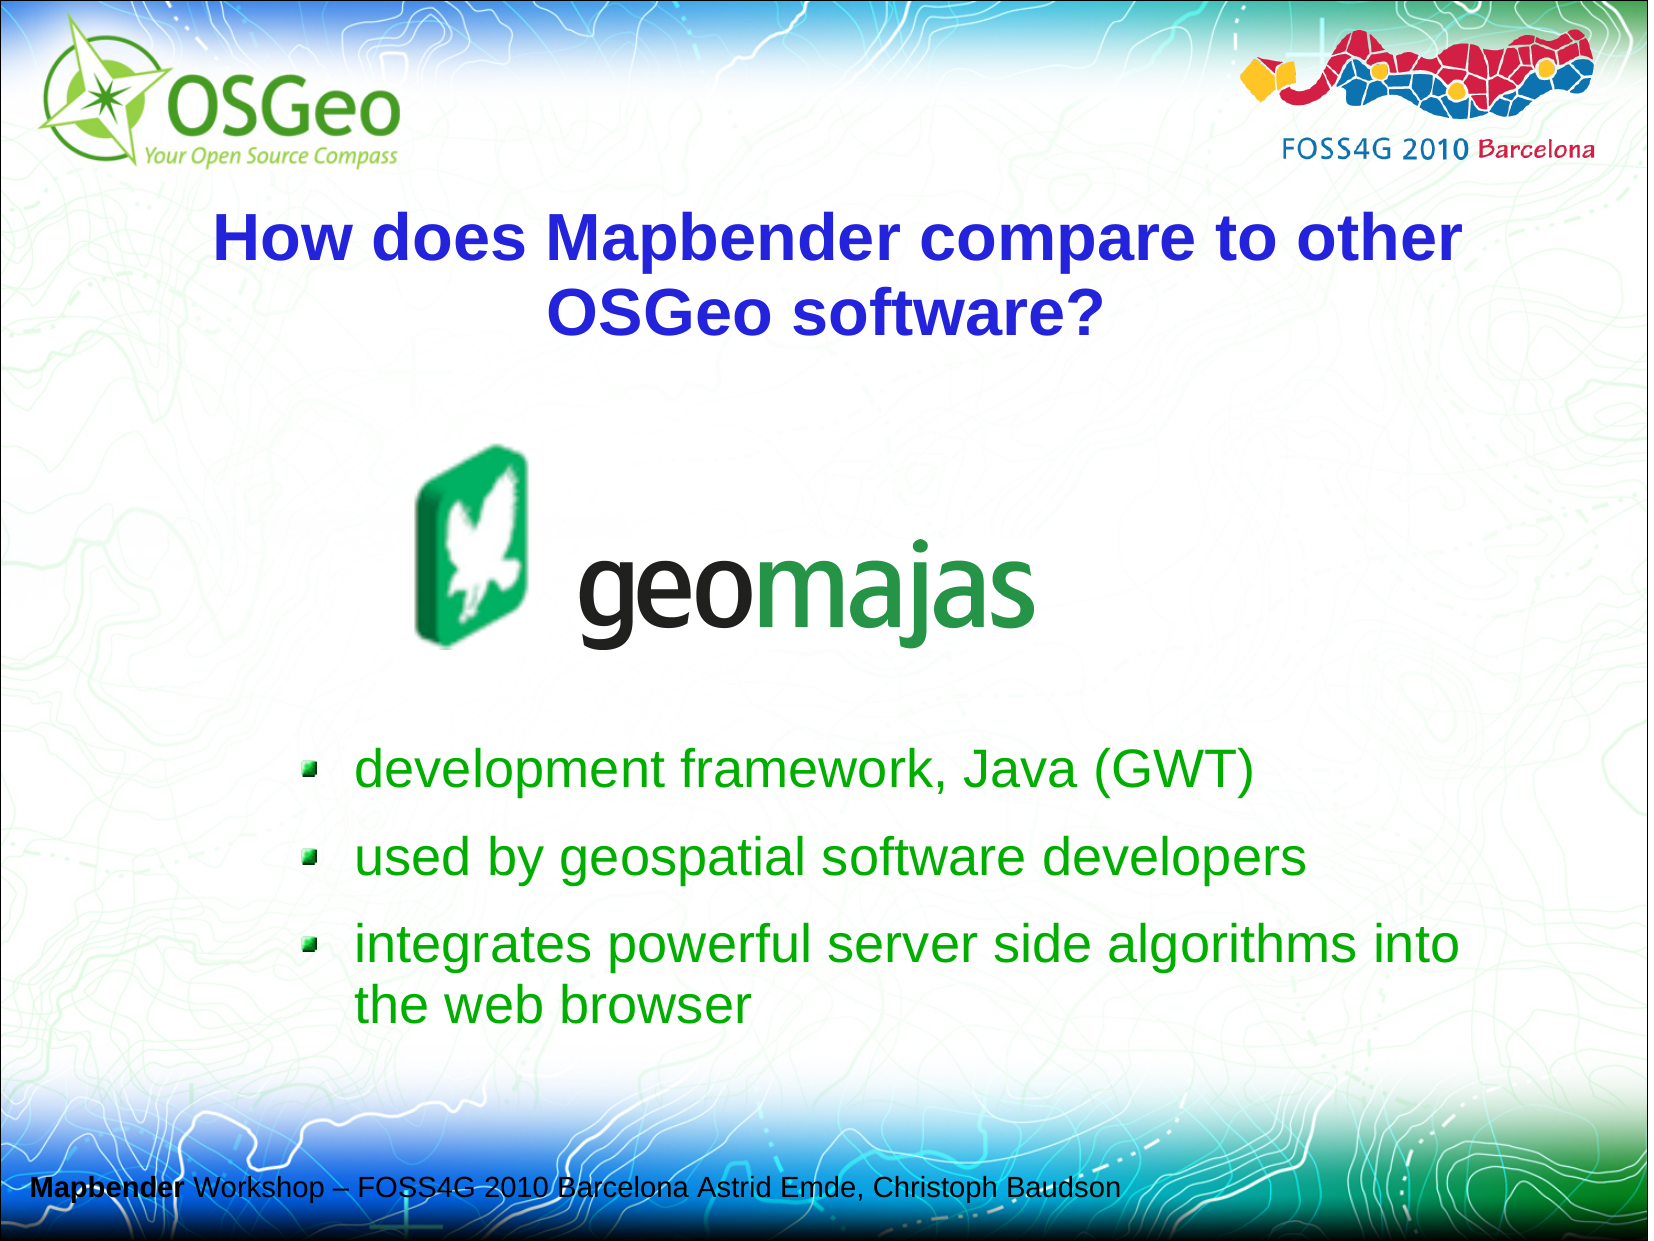

# How does Mapbender compare to other OSGeo software?
development framework, Java (GWT)
used by geospatial software developers
integrates powerful server side algorithms into the web browser